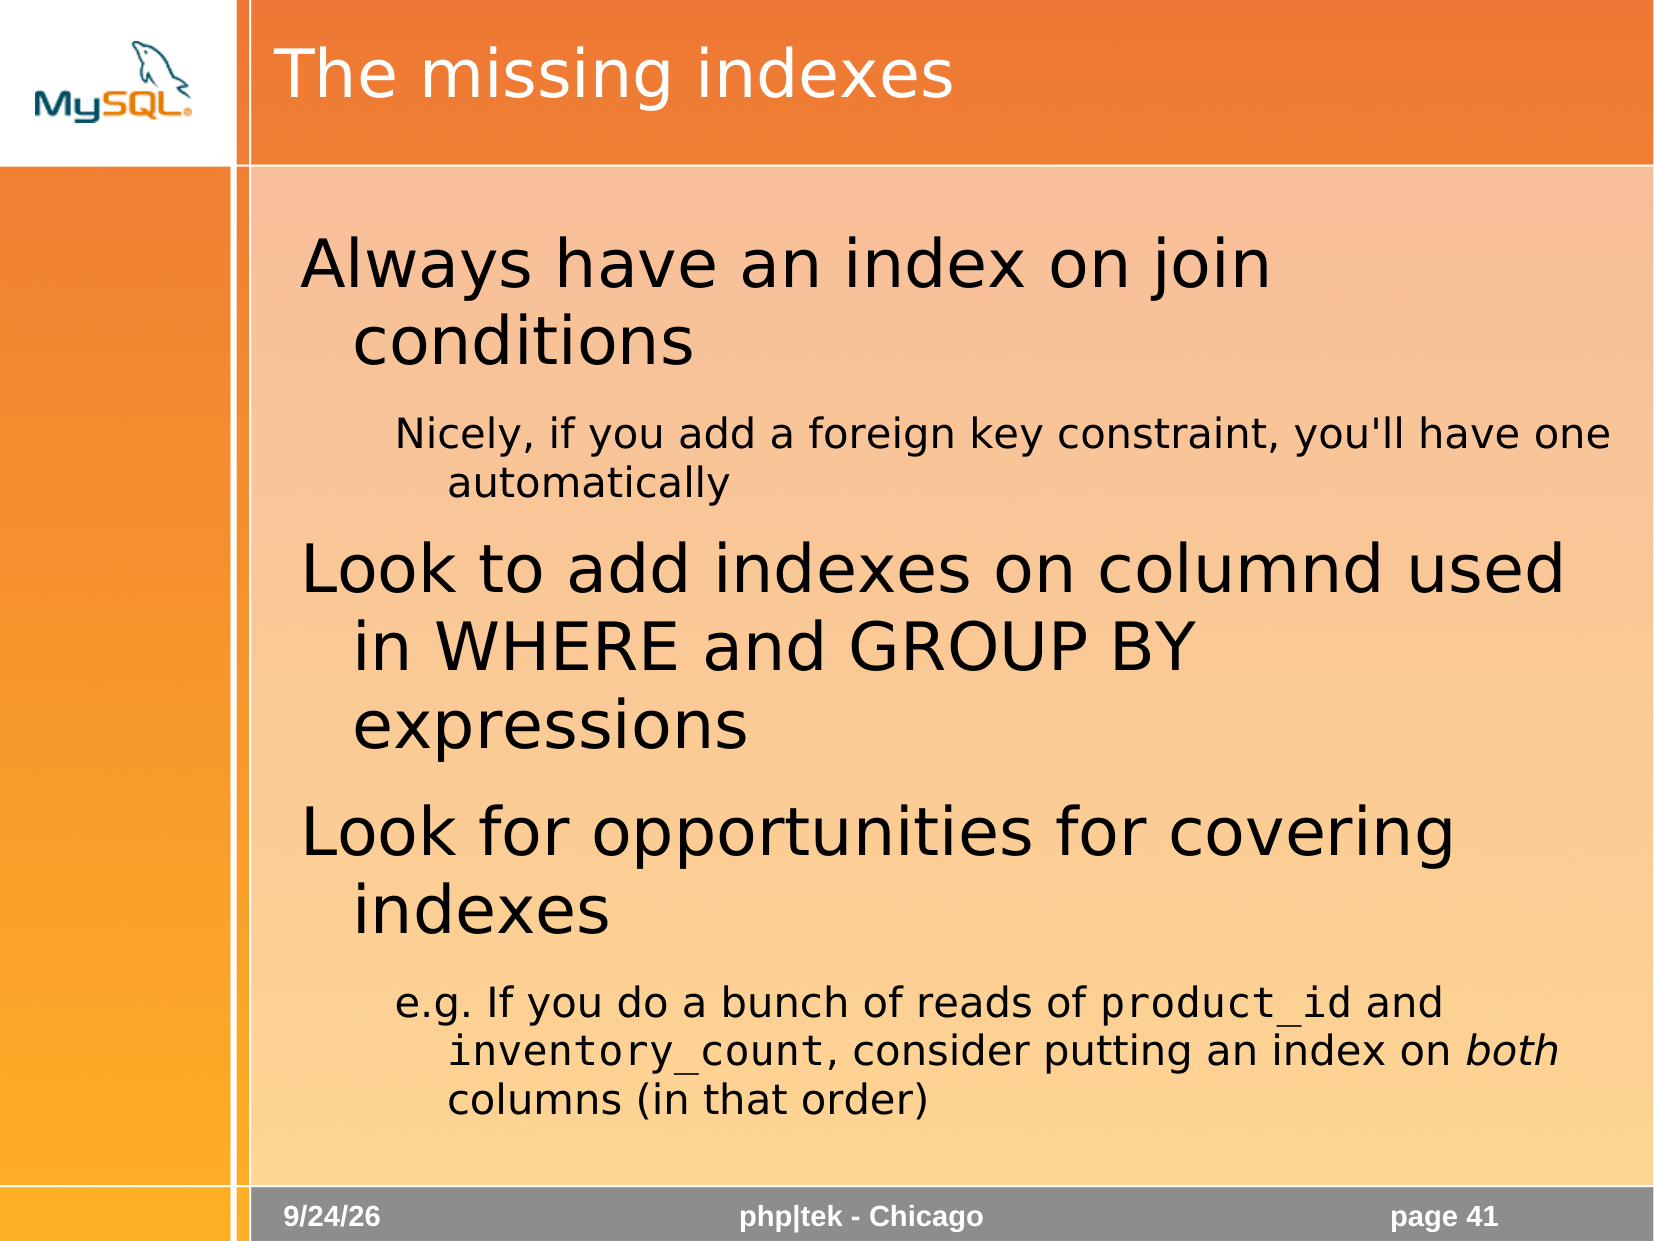

# The missing indexes
Always have an index on join conditions
Nicely, if you add a foreign key constraint, you'll have one automatically
Look to add indexes on columnd used in WHERE and GROUP BY expressions
Look for opportunities for covering indexes
e.g. If you do a bunch of reads of product_id and inventory_count, consider putting an index on both columns (in that order)